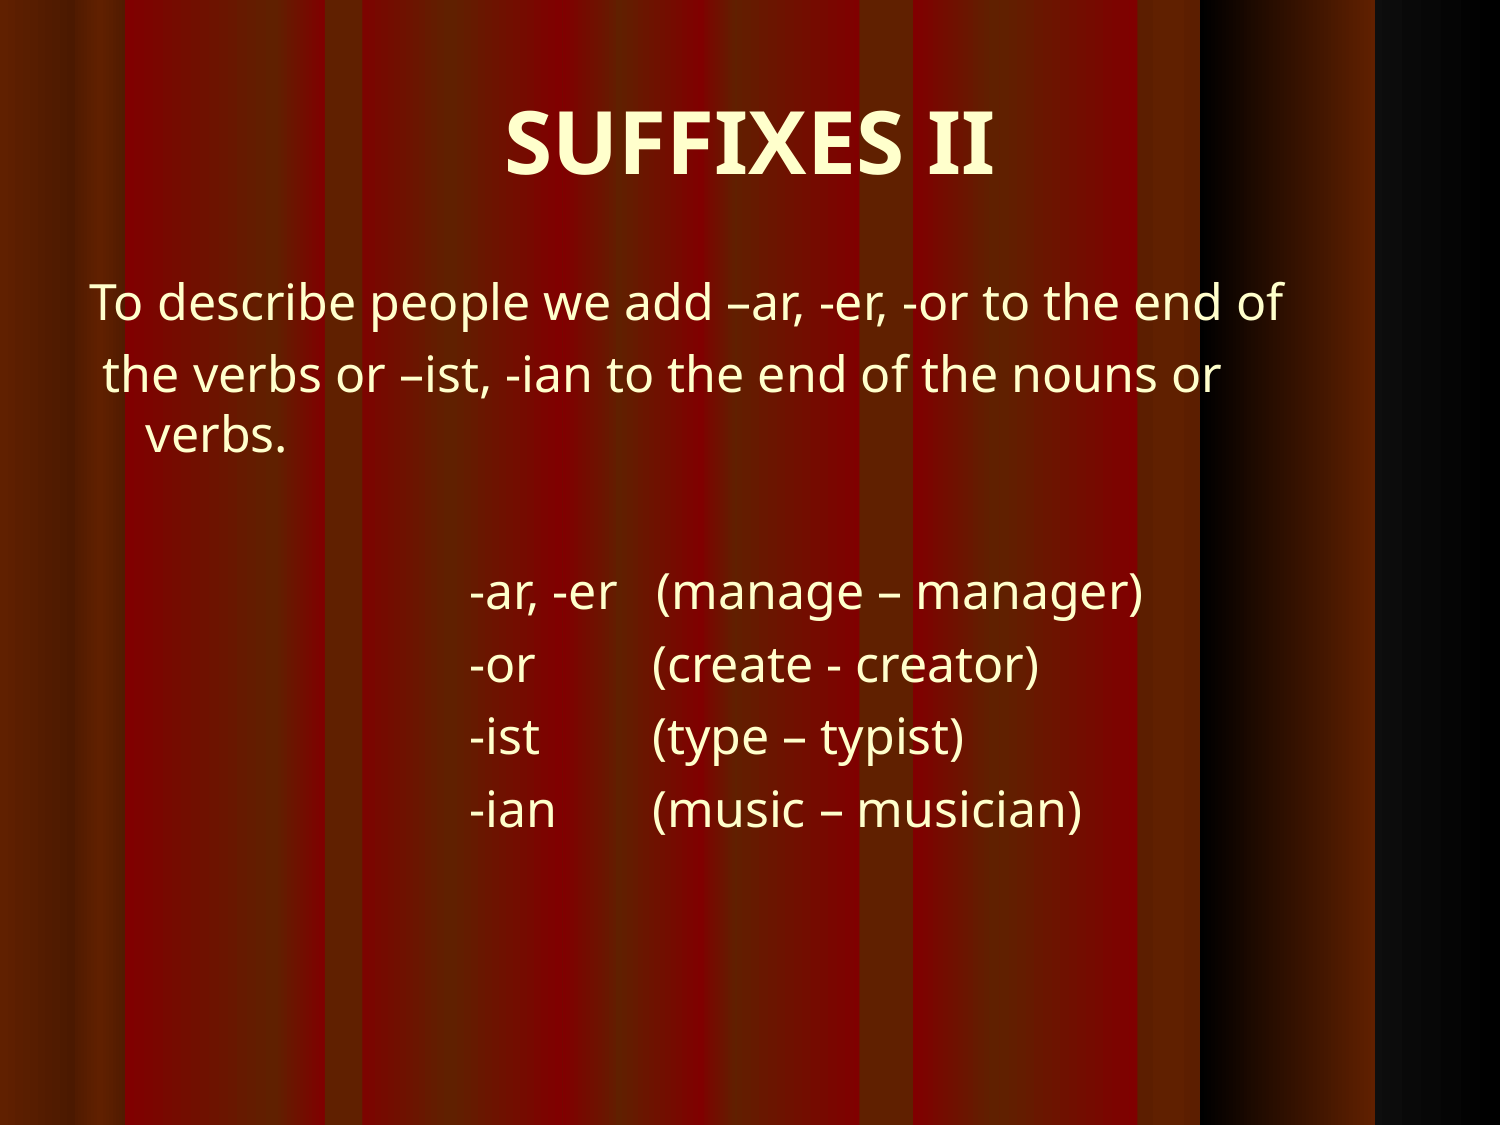

# SUFFIXES II
To describe people we add –ar, -er, -or to the end of
 the verbs or –ist, -ian to the end of the nouns or verbs.
-ar, -er (manage – manager)‏
-or 	 (create - creator)‏
-ist 	 (type – typist)‏
-ian 	 (music – musician)‏